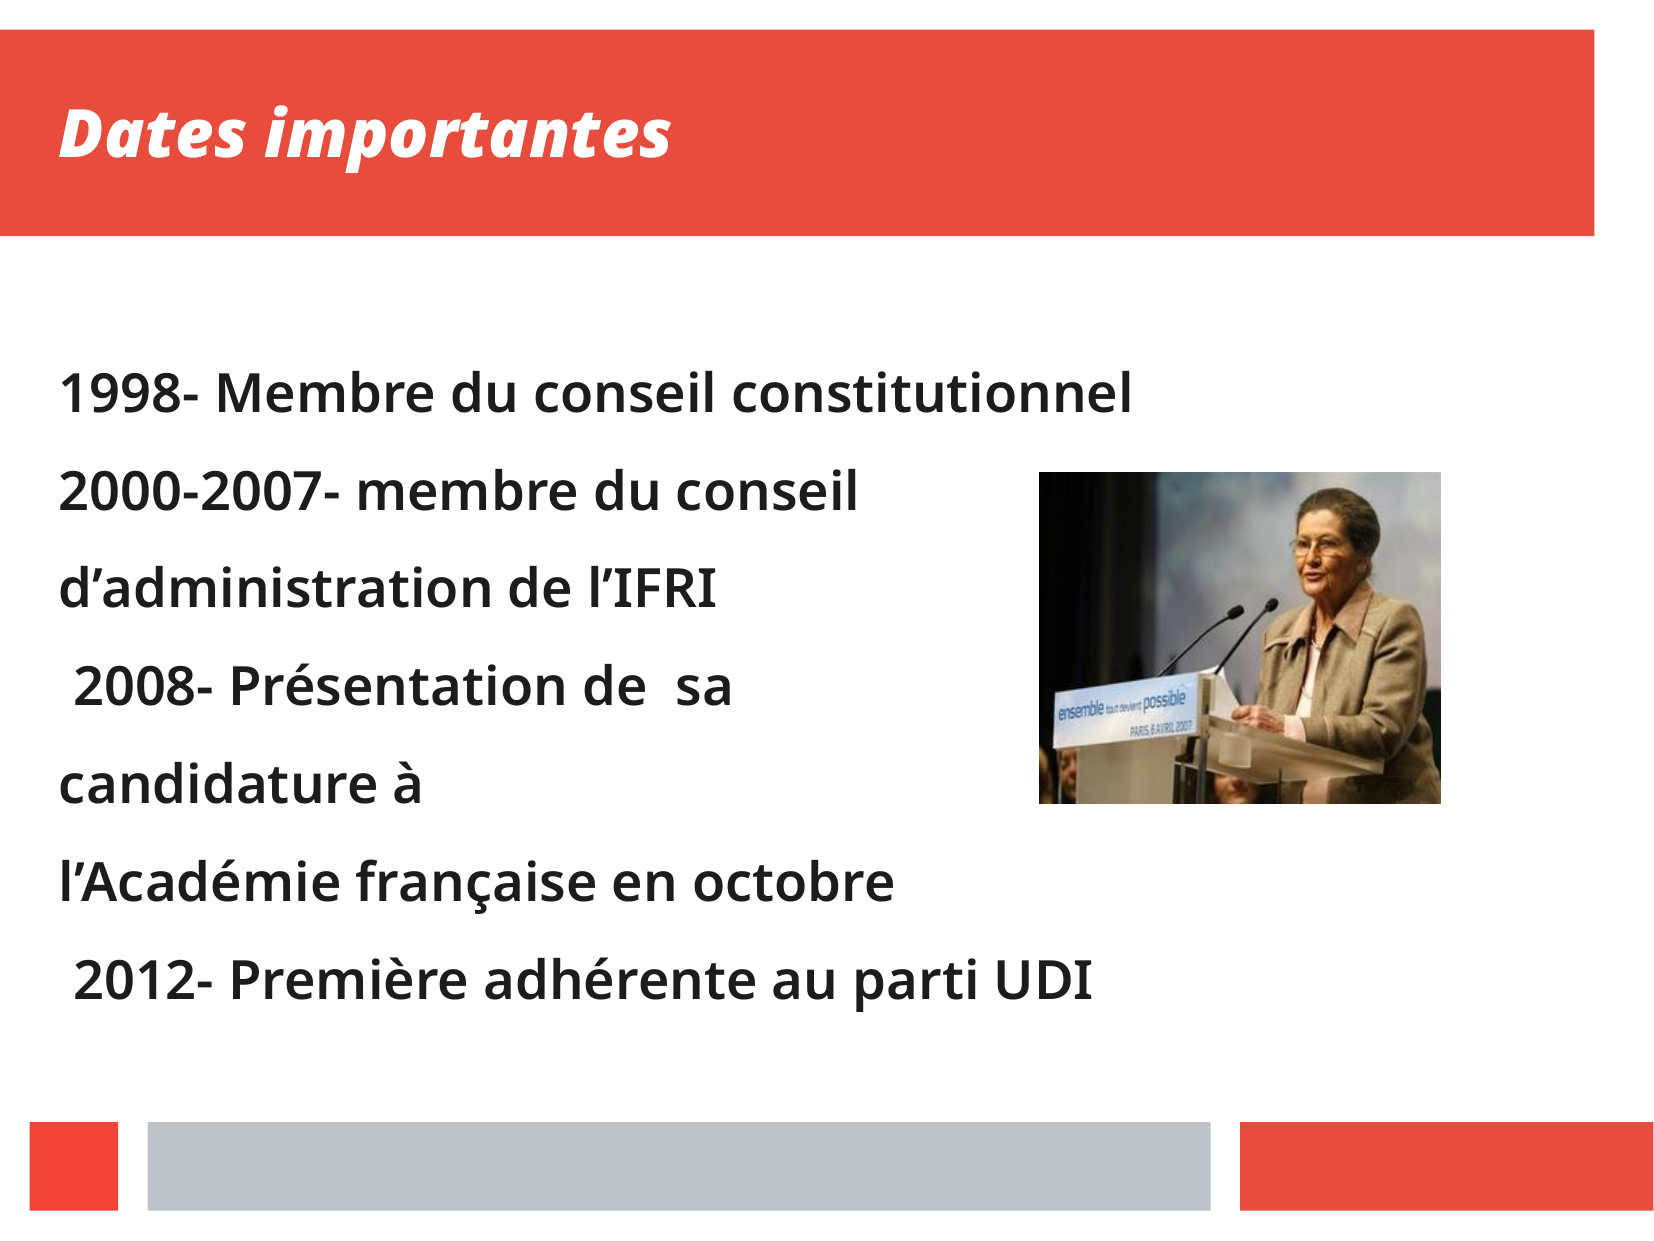

# Dates importantes
1998- Membre du conseil constitutionnel
2000-2007- membre du conseil
d’administration de l’IFRI
 2008- Présentation de sa
candidature à
l’Académie française en octobre
 2012- Première adhérente au parti UDI